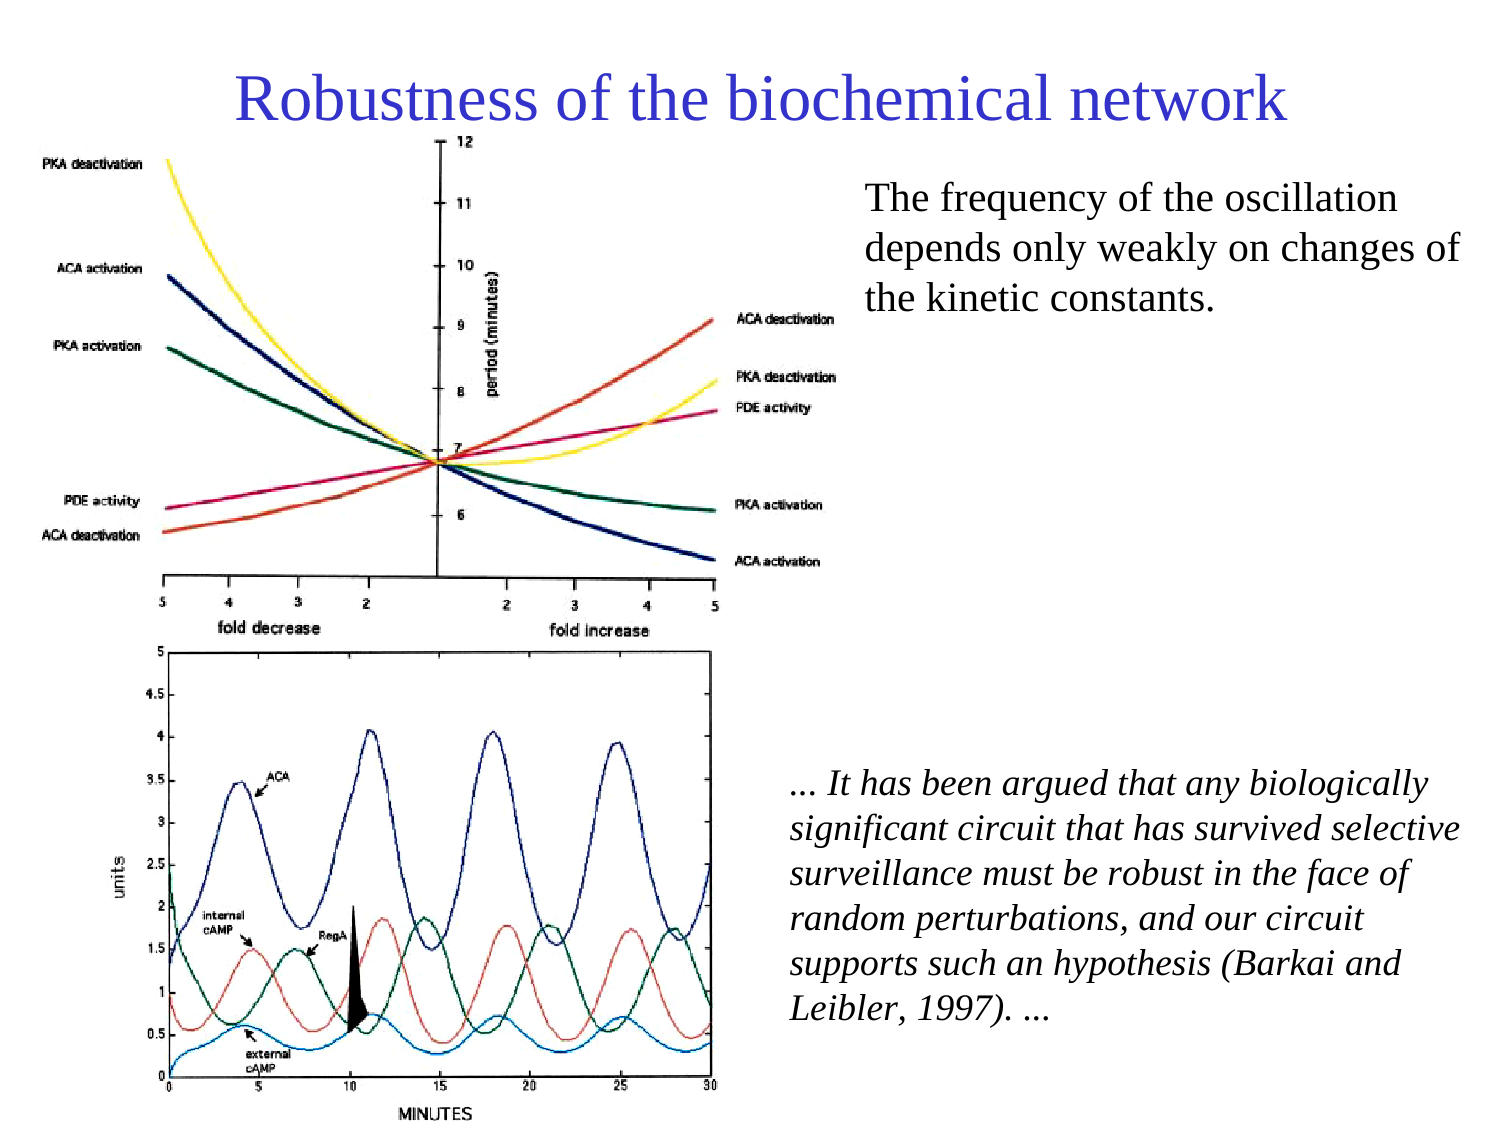

# Robustness of the biochemical network
The frequency of the oscillation depends only weakly on changes of the kinetic constants.
... It has been argued that any biologically significant circuit that has survived selective surveillance must be robust in the face of random perturbations, and our circuit supports such an hypothesis (Barkai and Leibler, 1997). ...